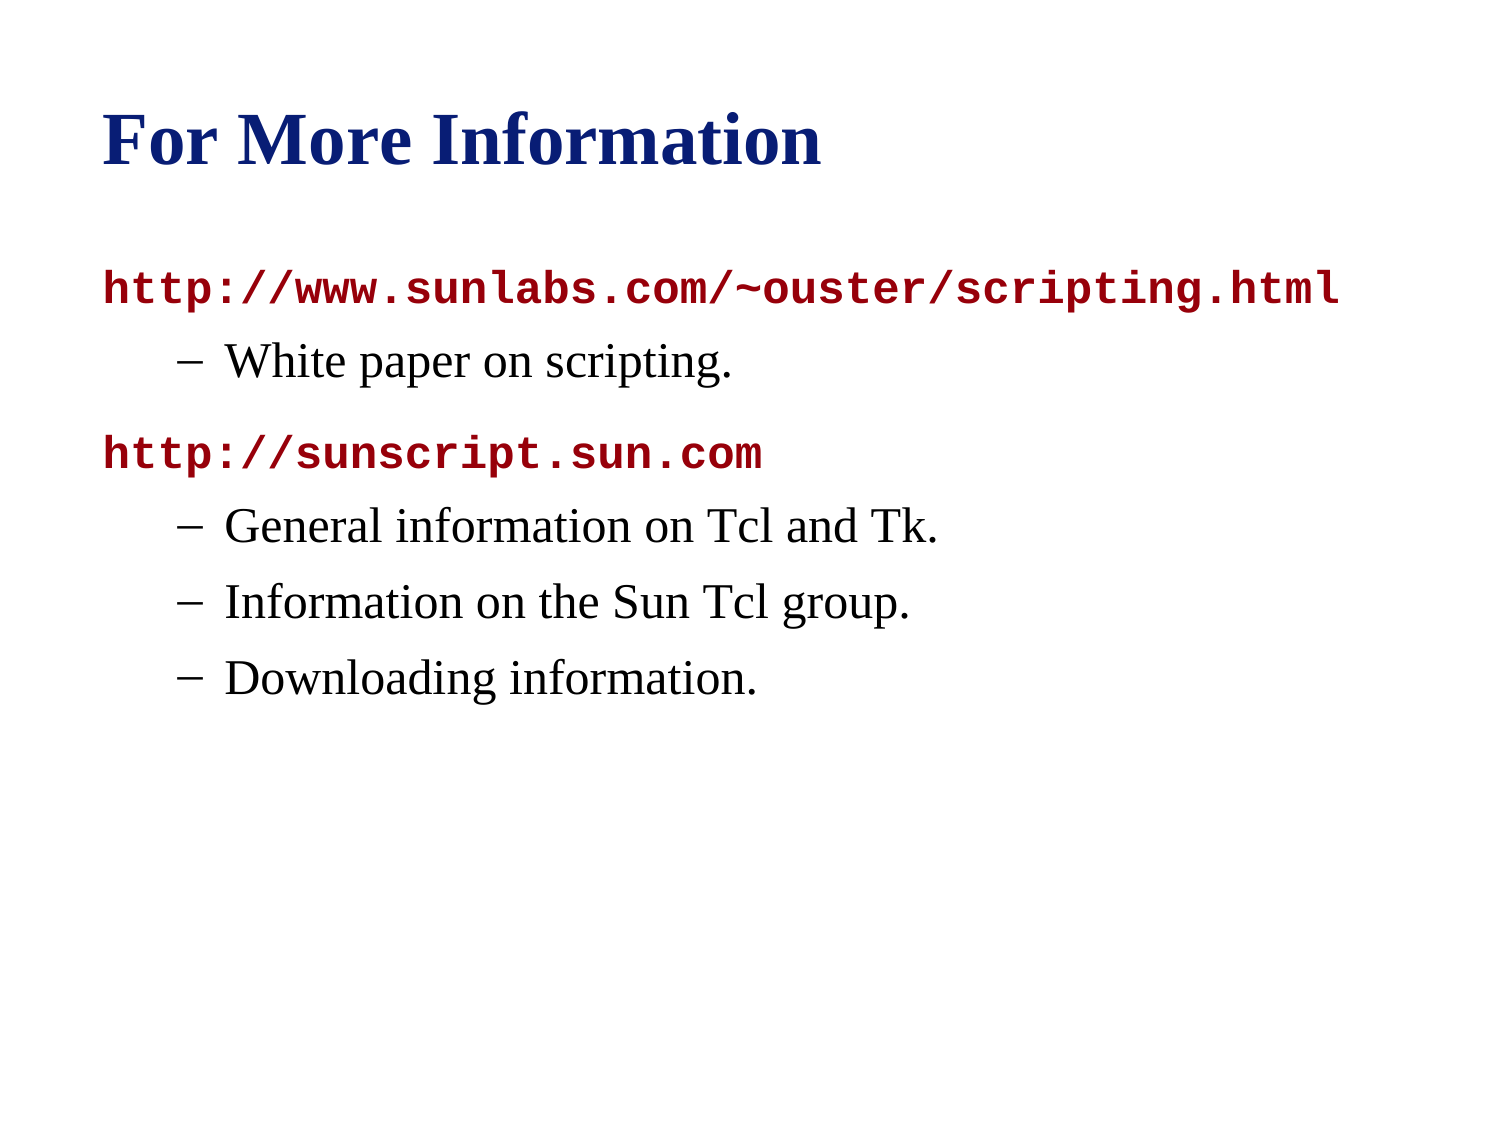

# For More Information
http://www.sunlabs.com/~ouster/scripting.html
White paper on scripting.
http://sunscript.sun.com
General information on Tcl and Tk.
Information on the Sun Tcl group.
Downloading information.